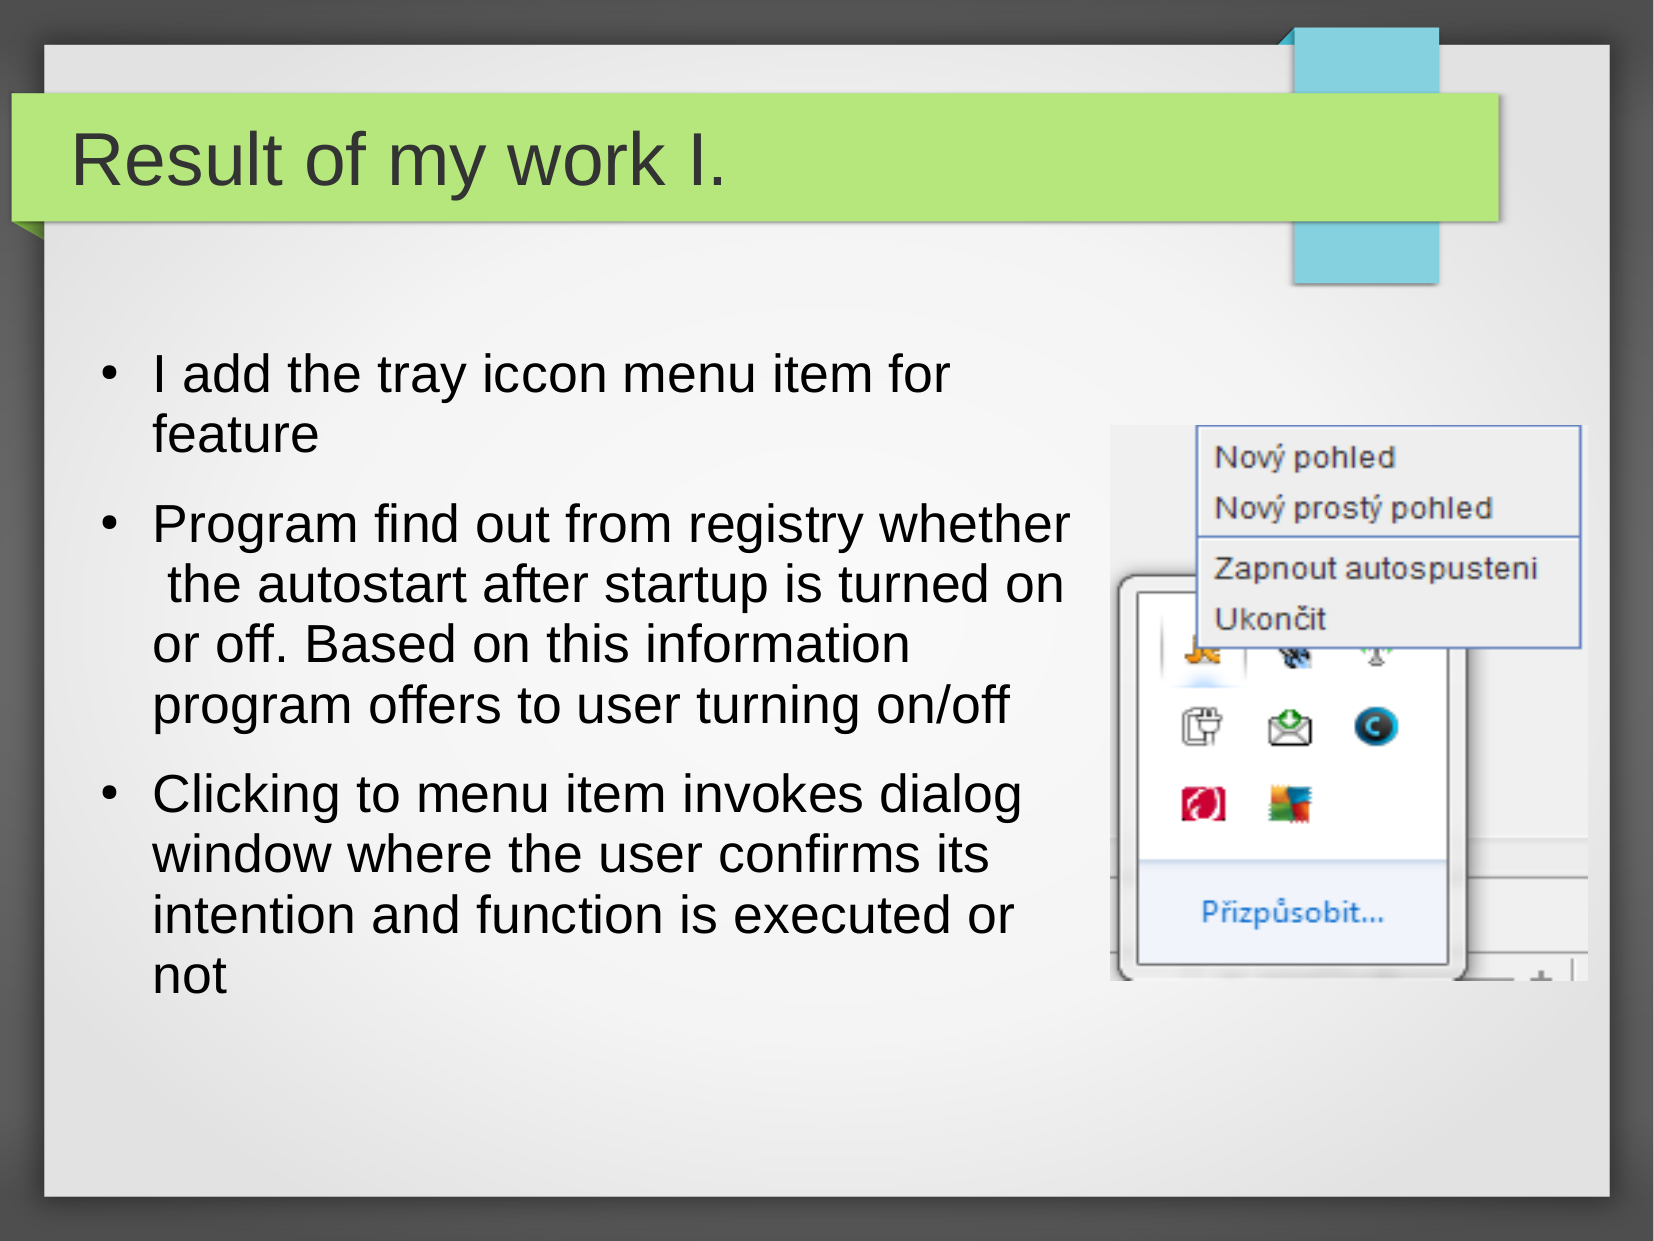

# Result of my work I.
I add the tray iccon menu item for feature
Program find out from registry whether the autostart after startup is turned on or off. Based on this information program offers to user turning on/off
Clicking to menu item invokes dialog window where the user confirms its intention and function is executed or not